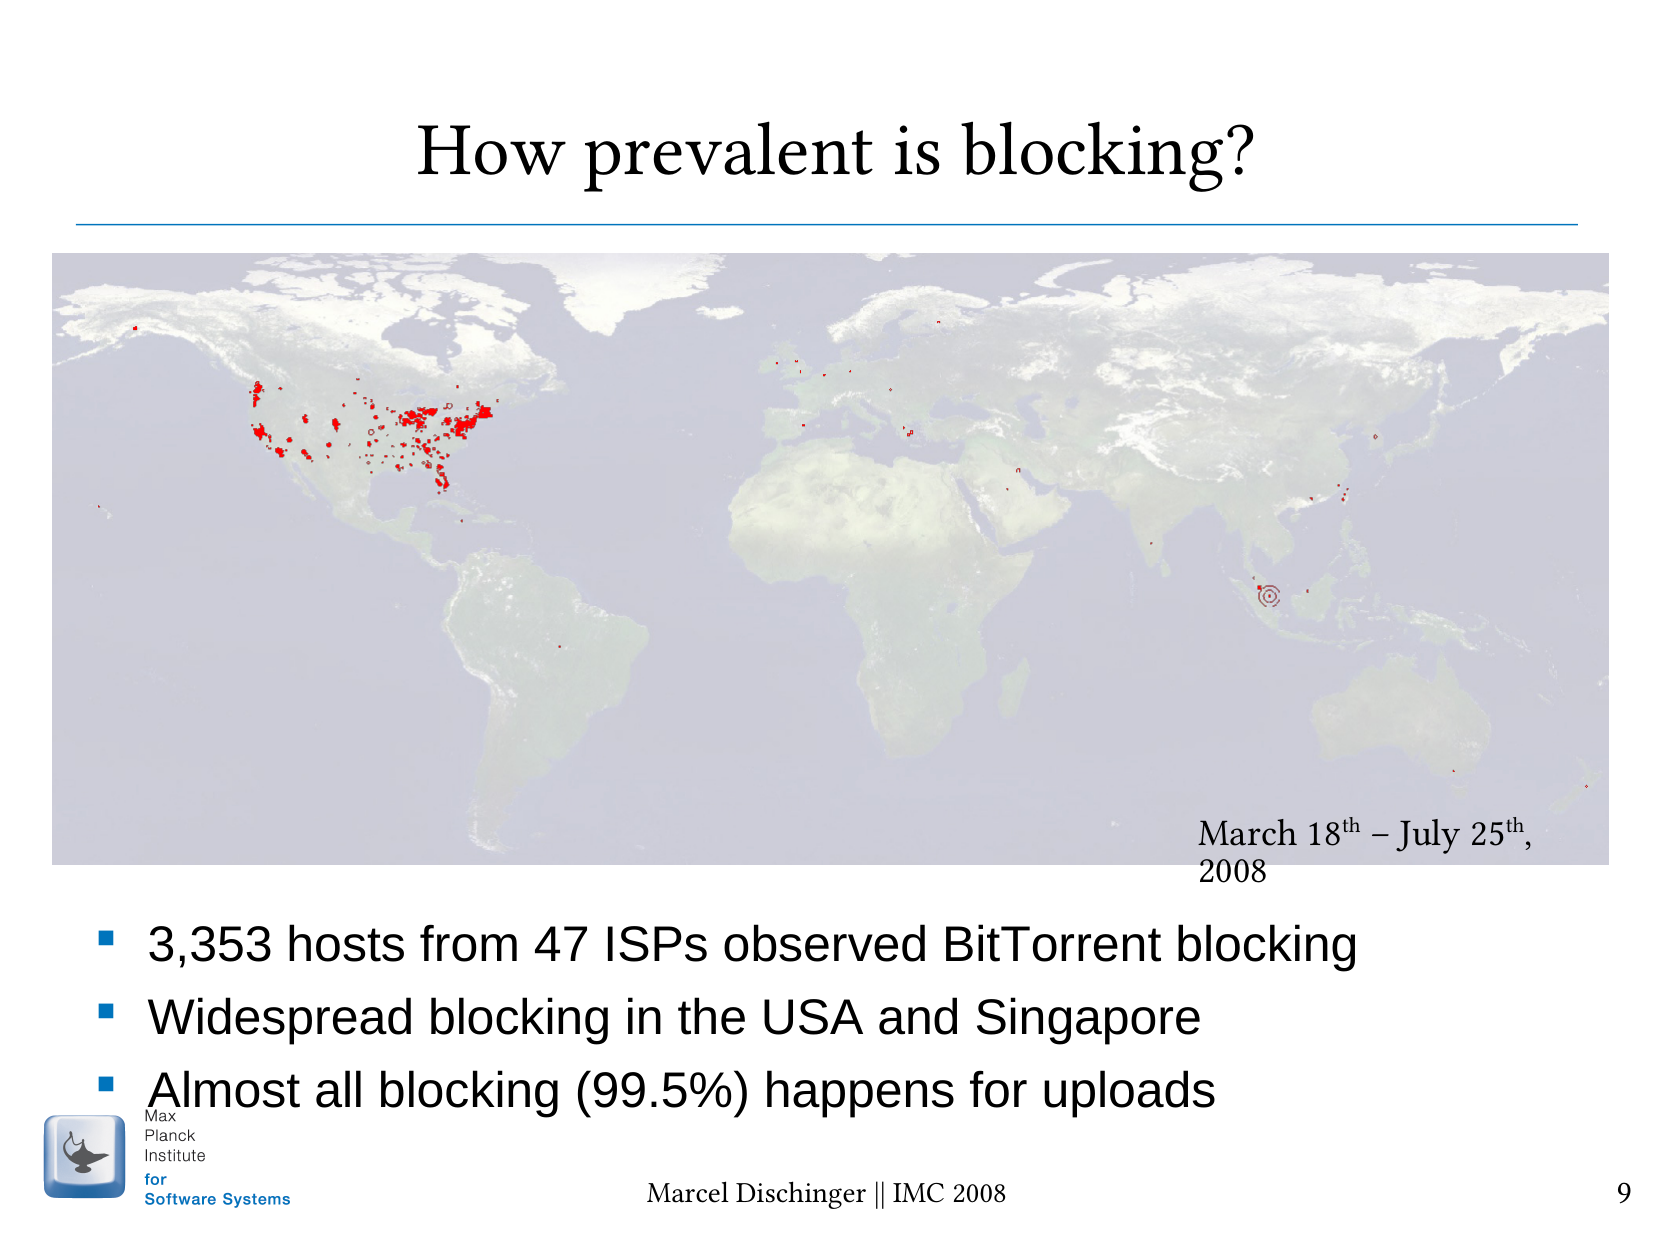

# How prevalent is blocking?
March 18th – July 25th, 2008
3,353 hosts from 47 ISPs observed BitTorrent blocking
Widespread blocking in the USA and Singapore
Almost all blocking (99.5%) happens for uploads